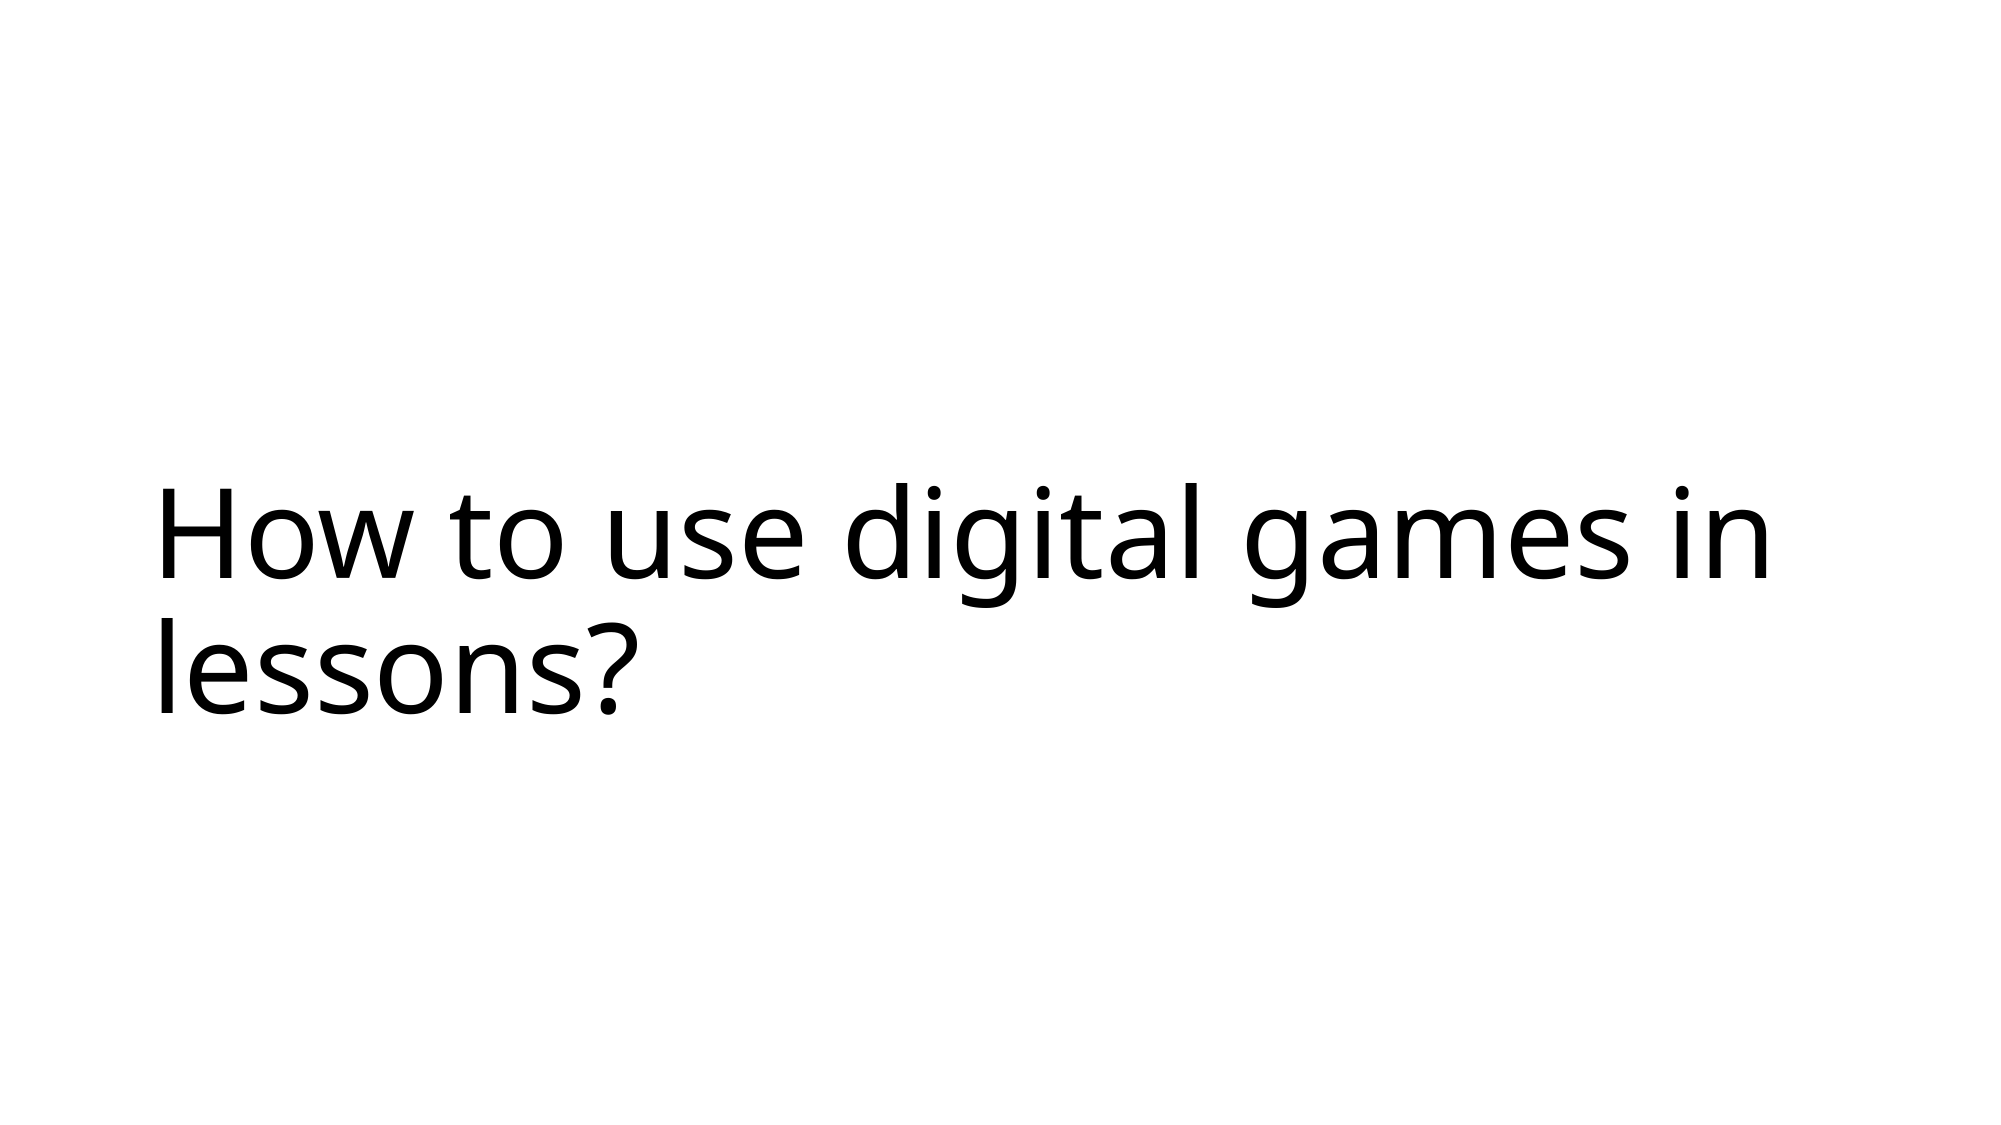

# How to use digital games in lessons?